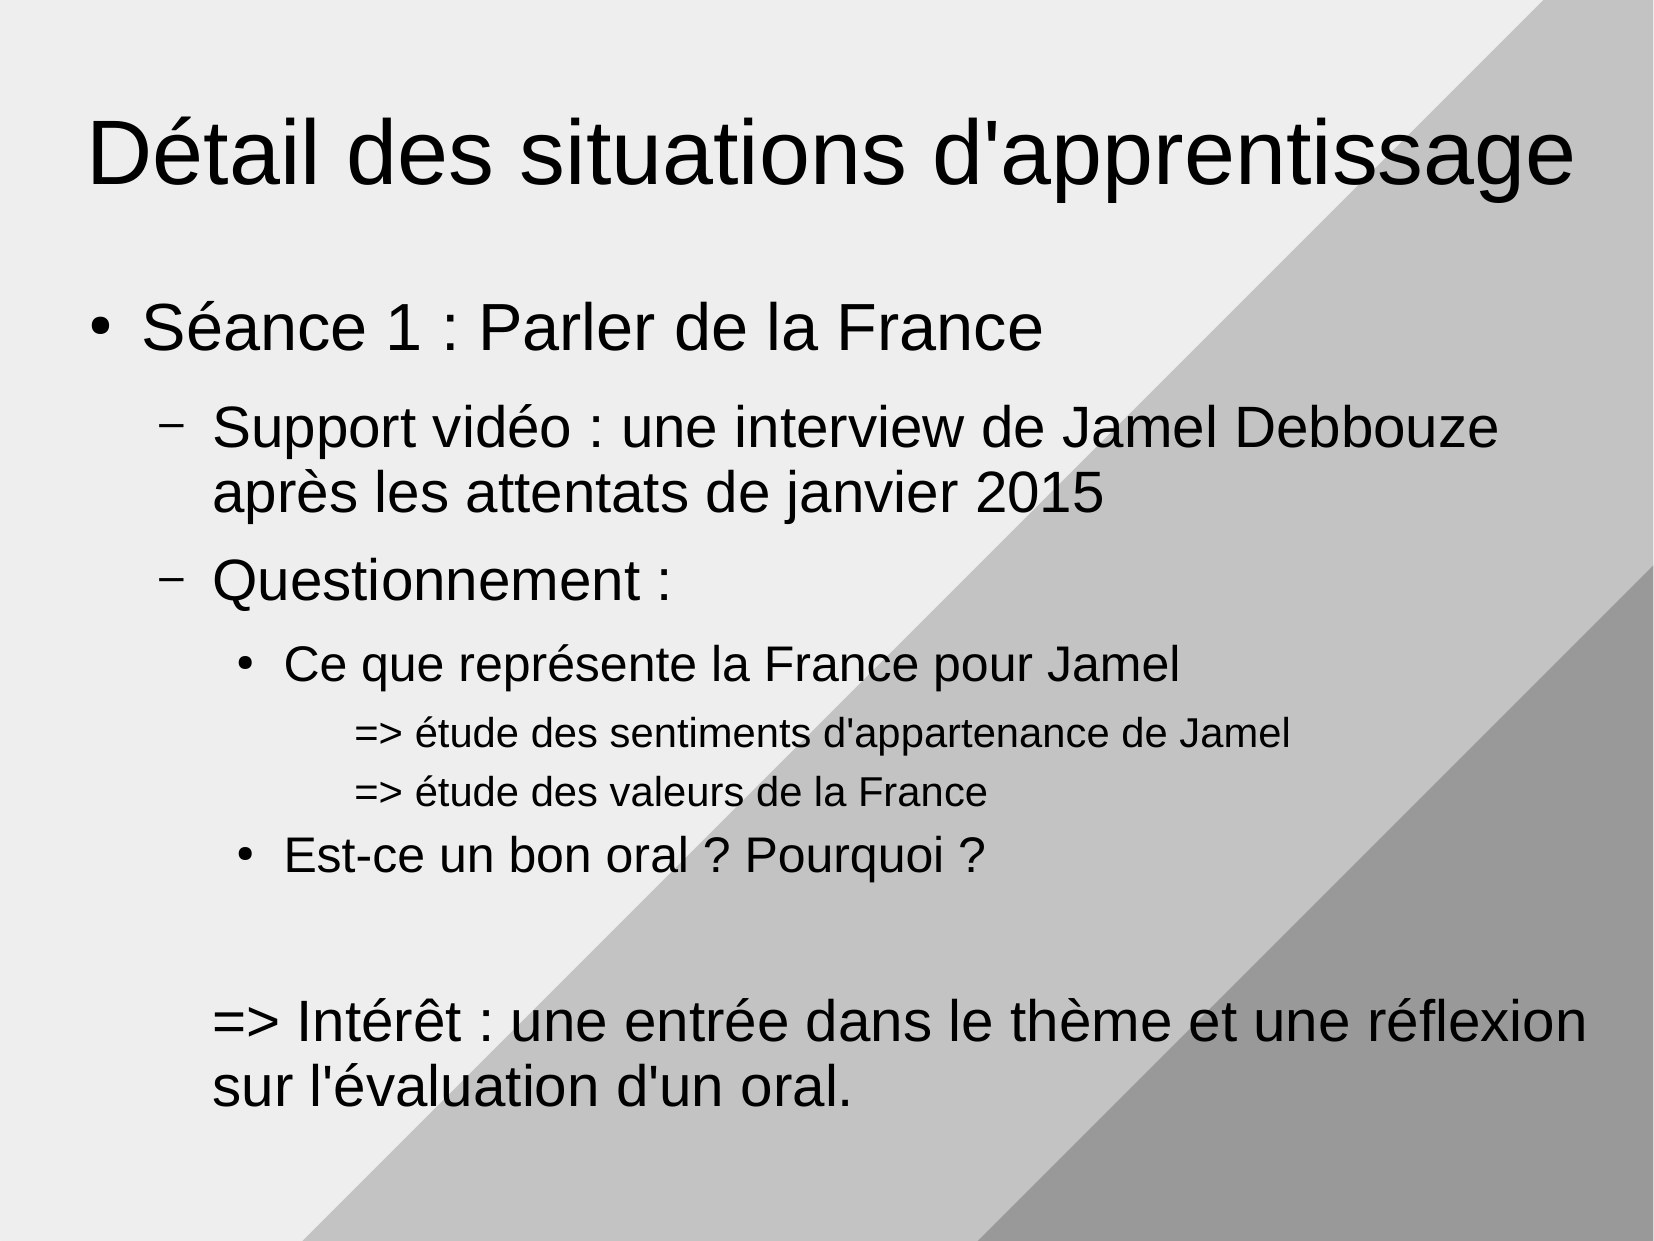

# Détail des situations d'apprentissage
Séance 1 : Parler de la France
Support vidéo : une interview de Jamel Debbouze après les attentats de janvier 2015
Questionnement :
Ce que représente la France pour Jamel
=> étude des sentiments d'appartenance de Jamel
=> étude des valeurs de la France
Est-ce un bon oral ? Pourquoi ?
=> Intérêt : une entrée dans le thème et une réflexion sur l'évaluation d'un oral.